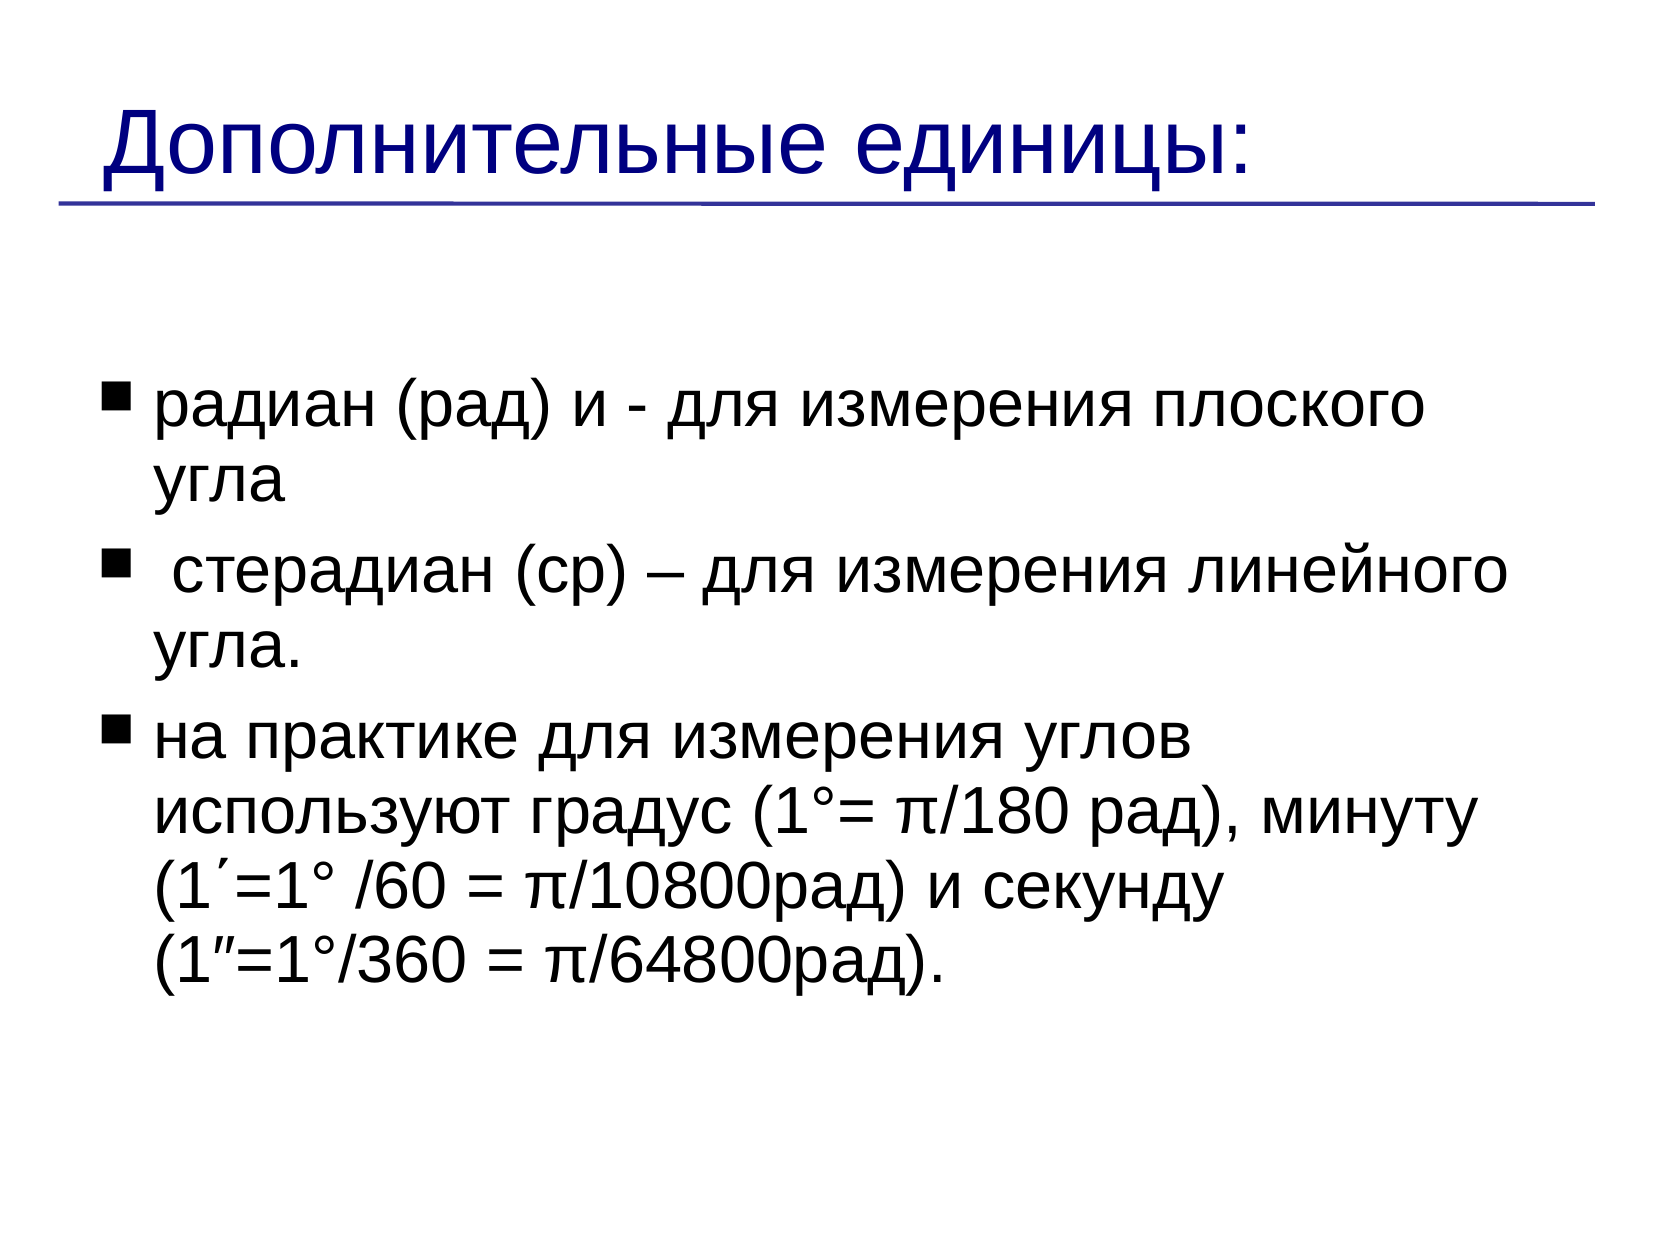

# Дополнительные единицы:
радиан (рад) и - для измерения плоского угла
 стерадиан (ср) – для измерения линейного угла.
на практике для измерения углов используют градус (1°= π/180 рад), минуту (1΄=1° /60 = π/10800рад) и секунду (1″=1°/360 = π/64800рад).